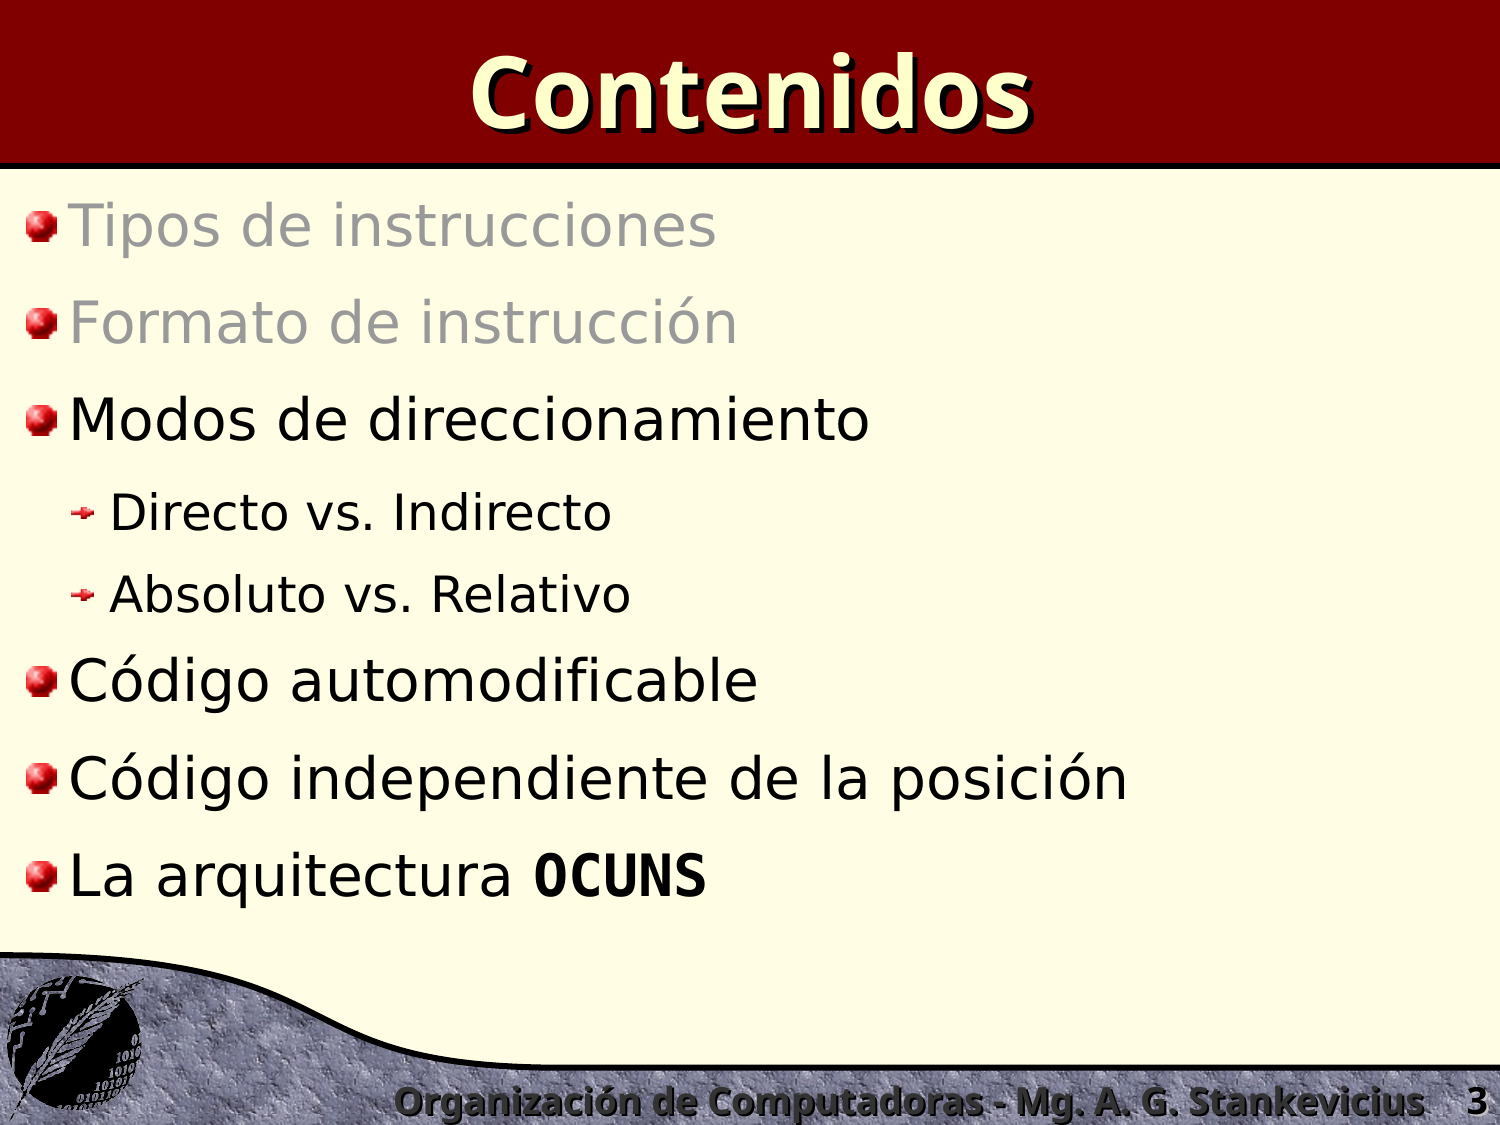

# Contenidos
Tipos de instrucciones
Formato de instrucción
Modos de direccionamiento
Directo vs. Indirecto
Absoluto vs. Relativo
Código automodificable
Código independiente de la posición
La arquitectura OCUNS
3